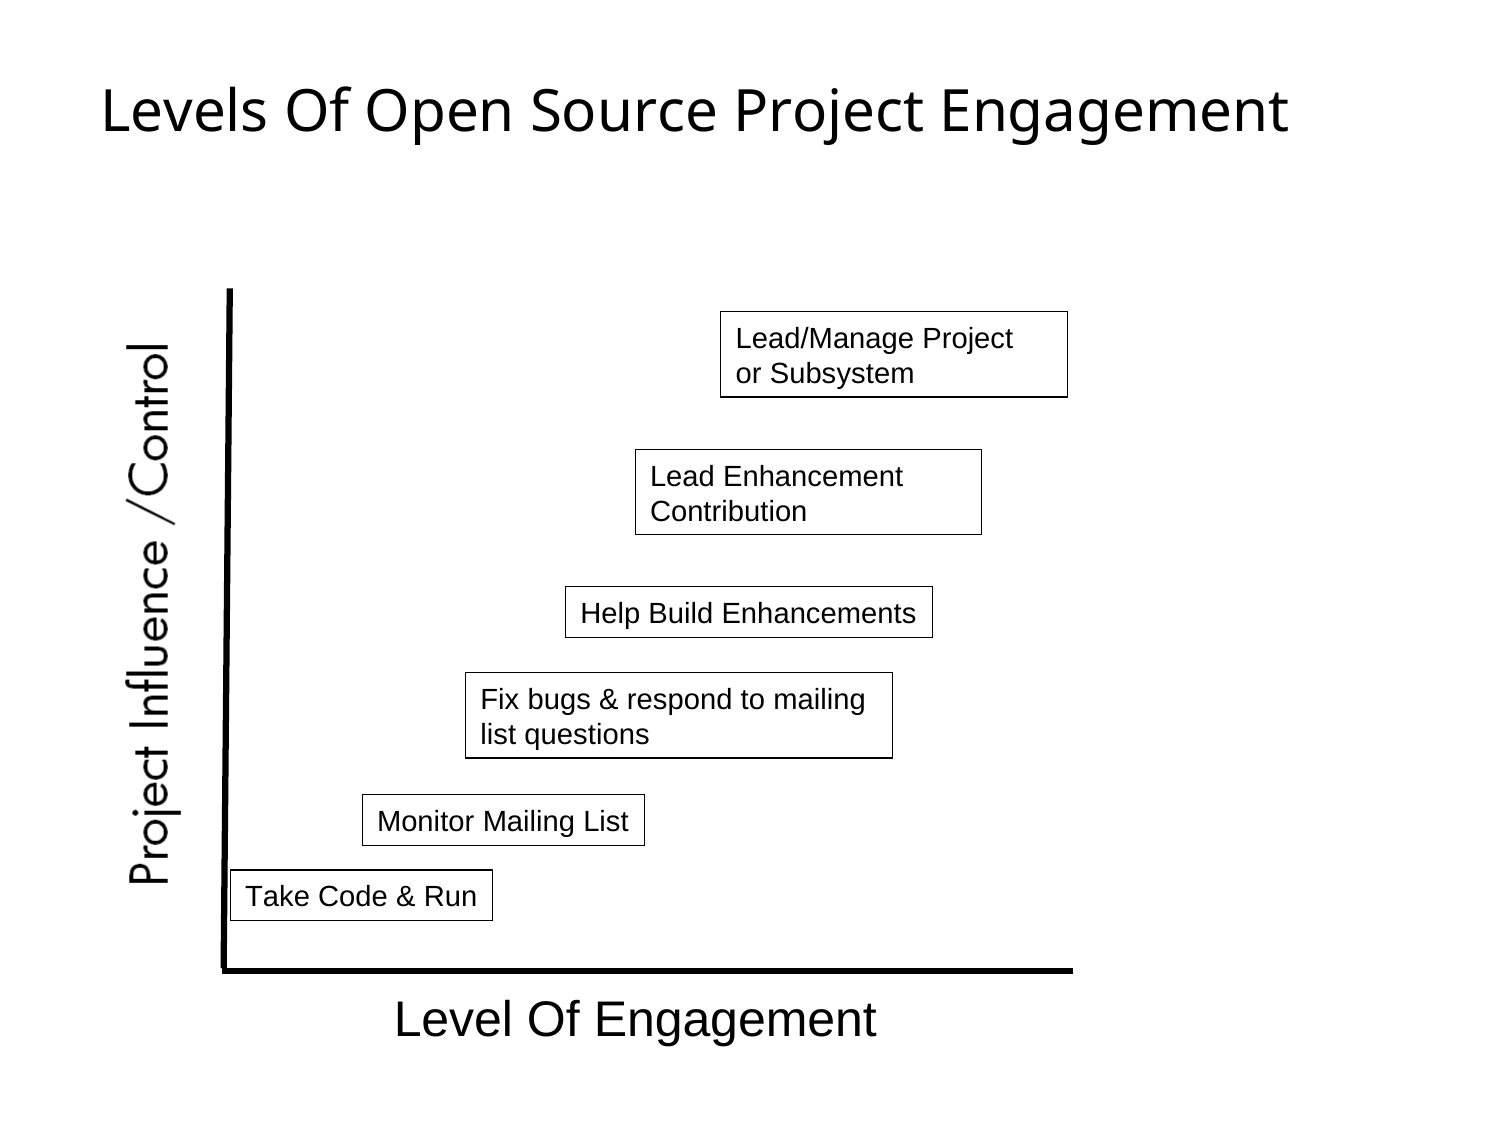

Levels Of Open Source Project Engagement
Lead/Manage Project or Subsystem
Lead Enhancement Contribution
Help Build Enhancements
Fix bugs & respond to mailing list questions
Monitor Mailing List
Take Code & Run
Level Of Engagement